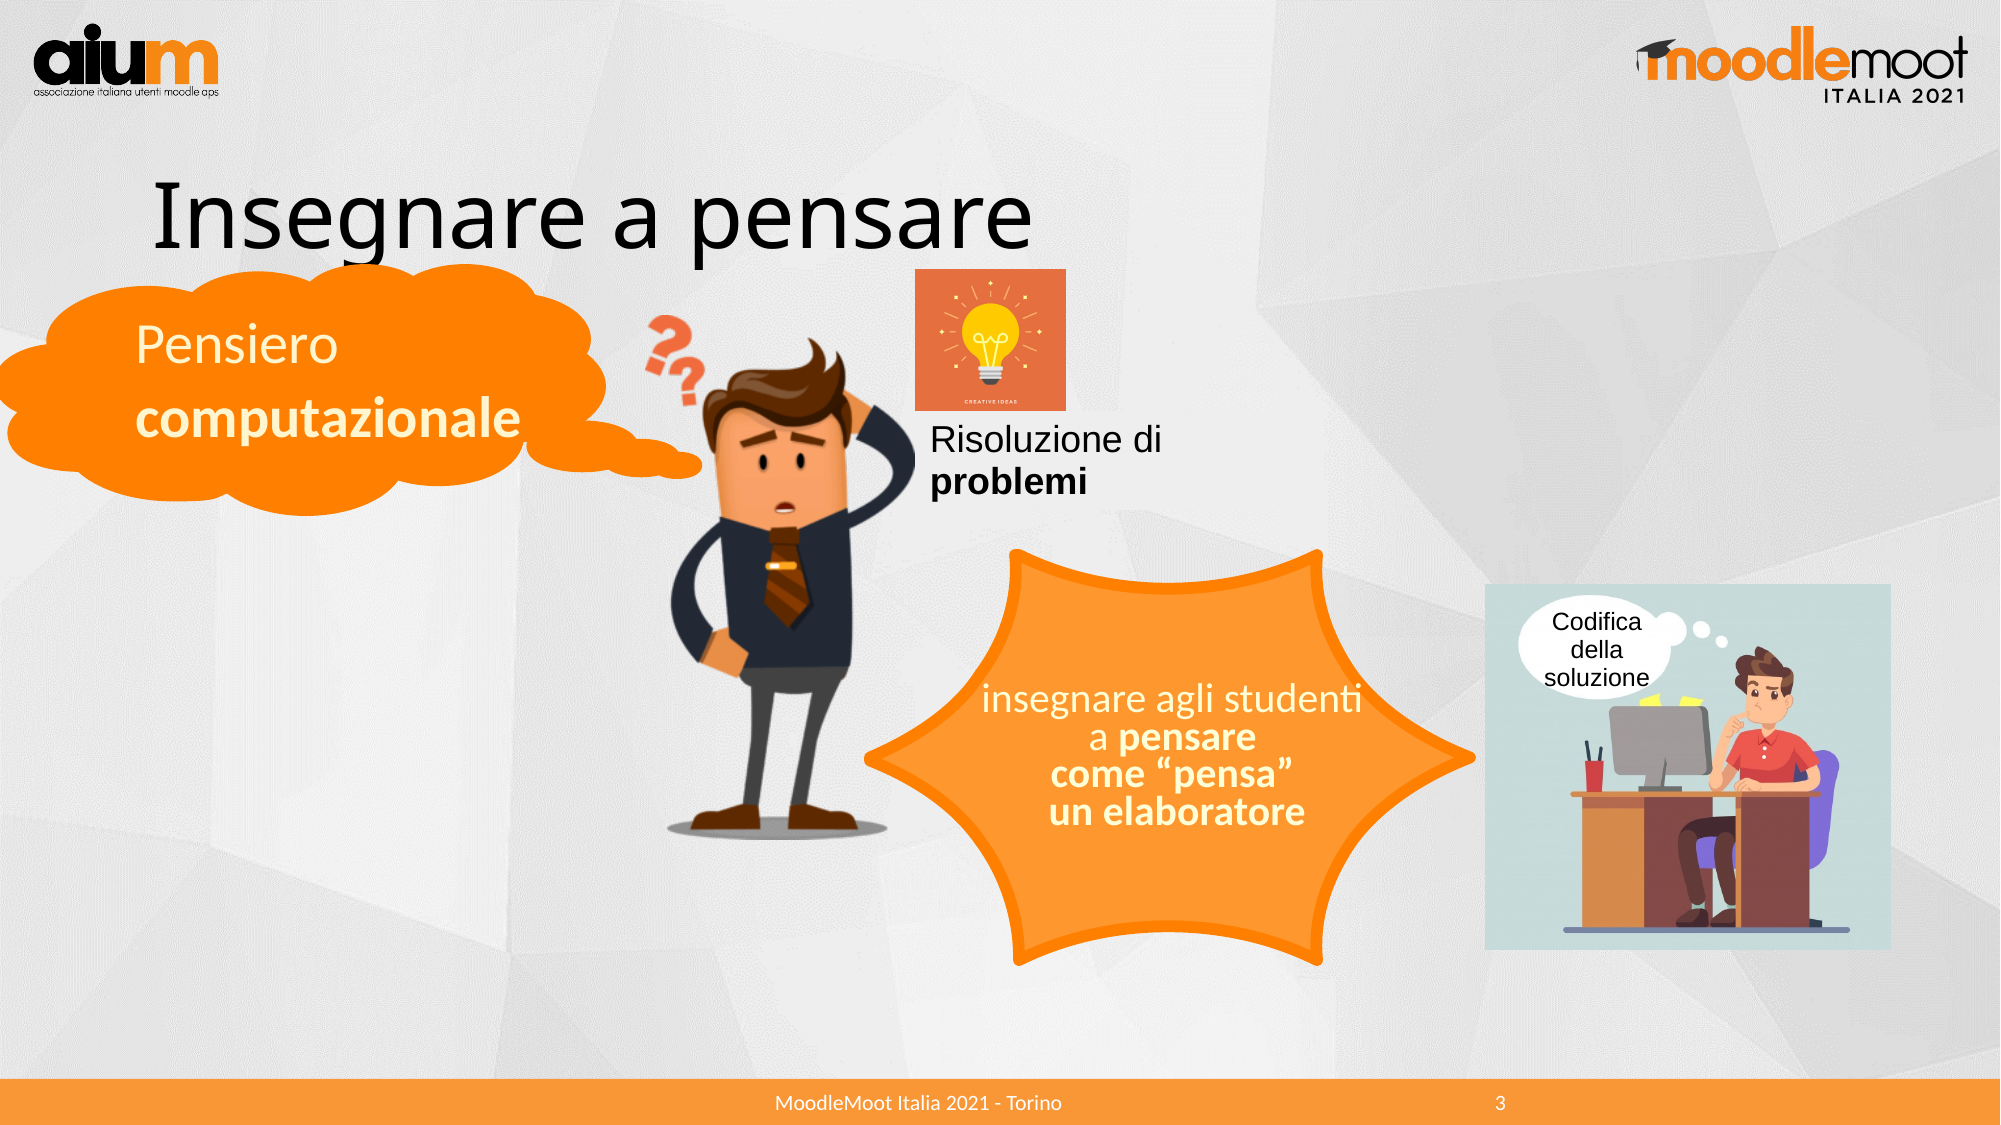

# Insegnare a pensare
Pensiero
computazionale
Risoluzione di problemi
insegnare agli studenti
a pensare
come “pensa”
un elaboratore
Codifica
della
soluzione